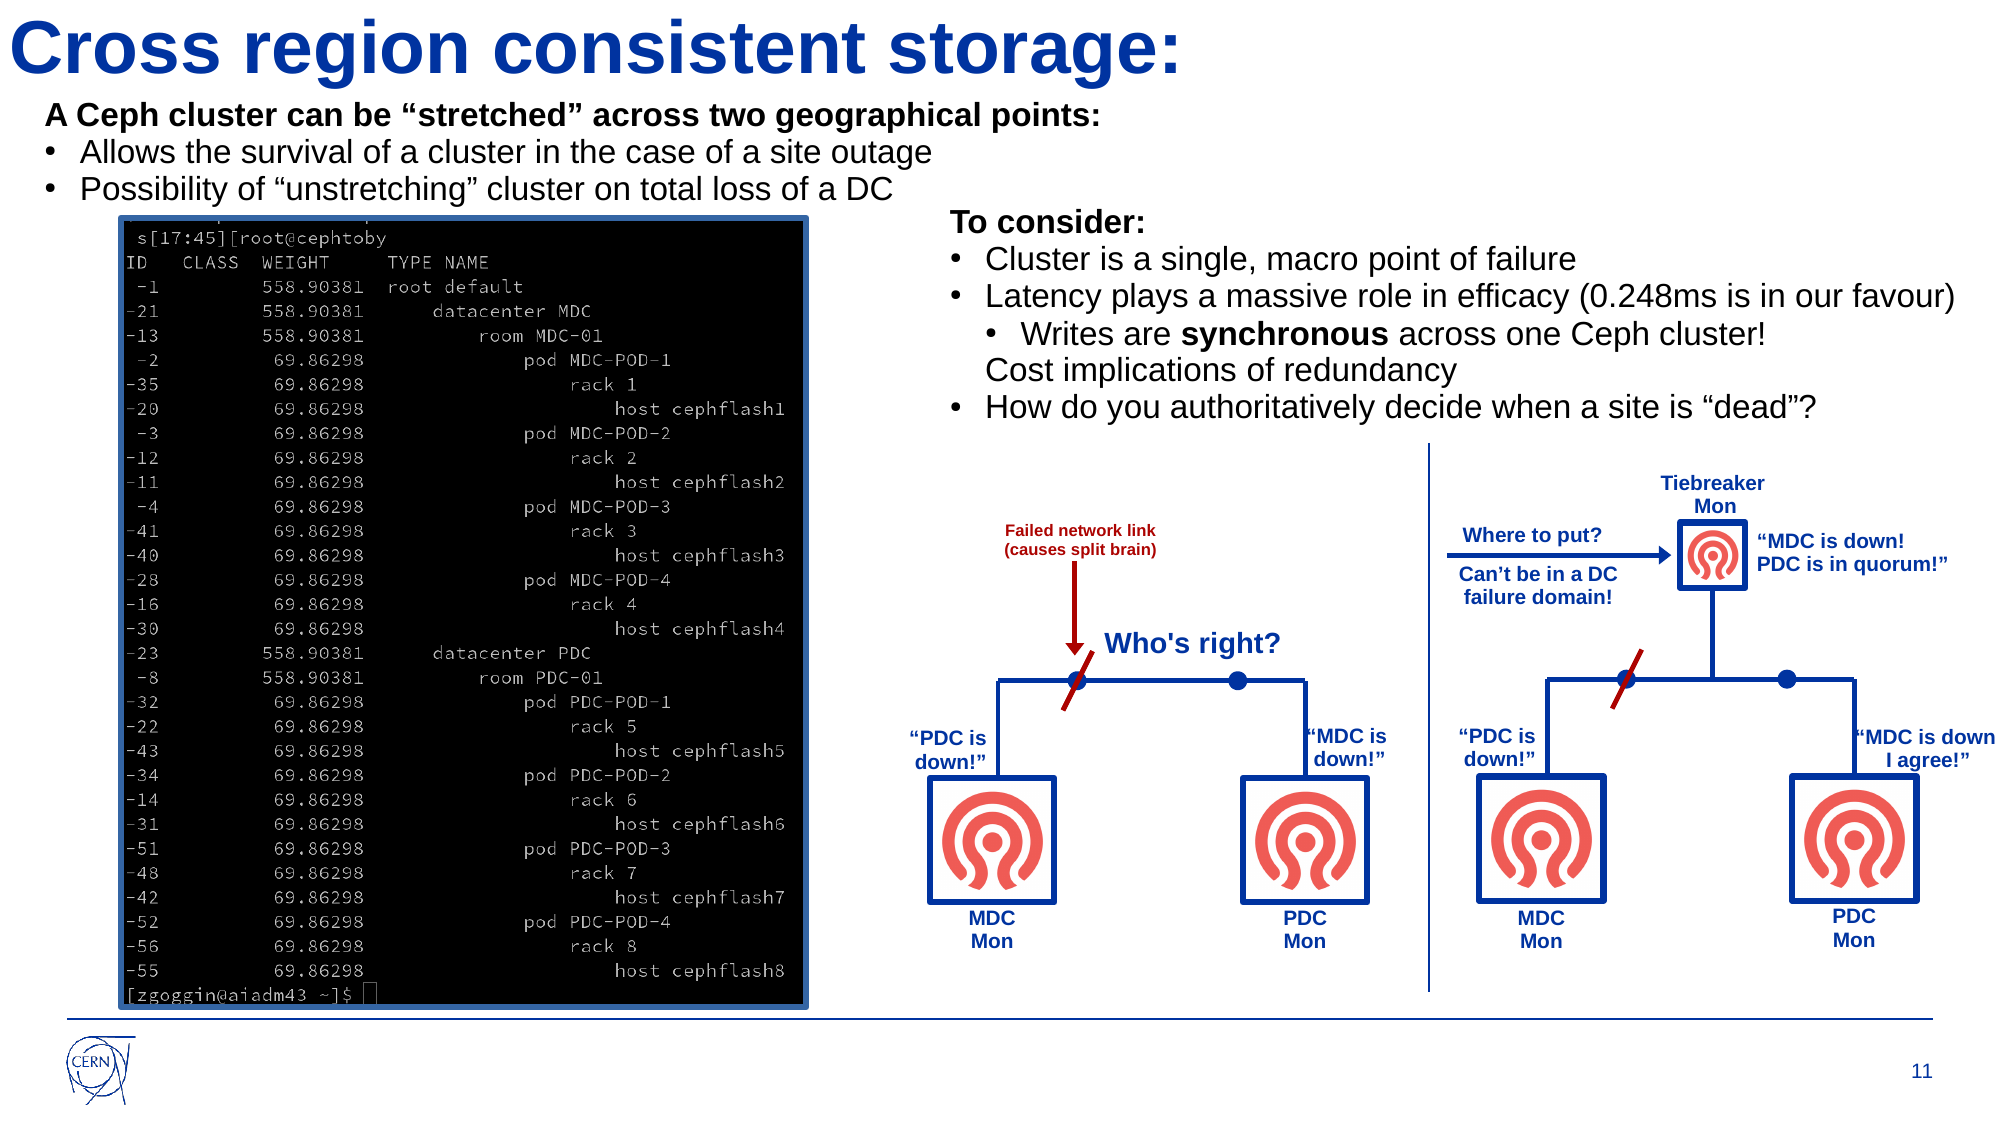

Cross region consistent storage:
A Ceph cluster can be “stretched” across two geographical points:
Allows the survival of a cluster in the case of a site outage
Possibility of “unstretching” cluster on total loss of a DC
To consider:
Cluster is a single, macro point of failure
Latency plays a massive role in efficacy (0.248ms is in our favour)
Writes are synchronous across one Ceph cluster!
Cost implications of redundancy
How do you authoritatively decide when a site is “dead”?
Tiebreaker
Mon
Failed network link
(causes split brain)
Where to put?
“MDC is down!
PDC is in quorum!”
Can’t be in a DC
failure domain!
Who's right?
“MDC is
down!”
“PDC is
 down!”
“MDC is down
I agree!”
“PDC is
 down!”
PDC
Mon
MDC
Mon
PDC
Mon
MDC
Mon
11